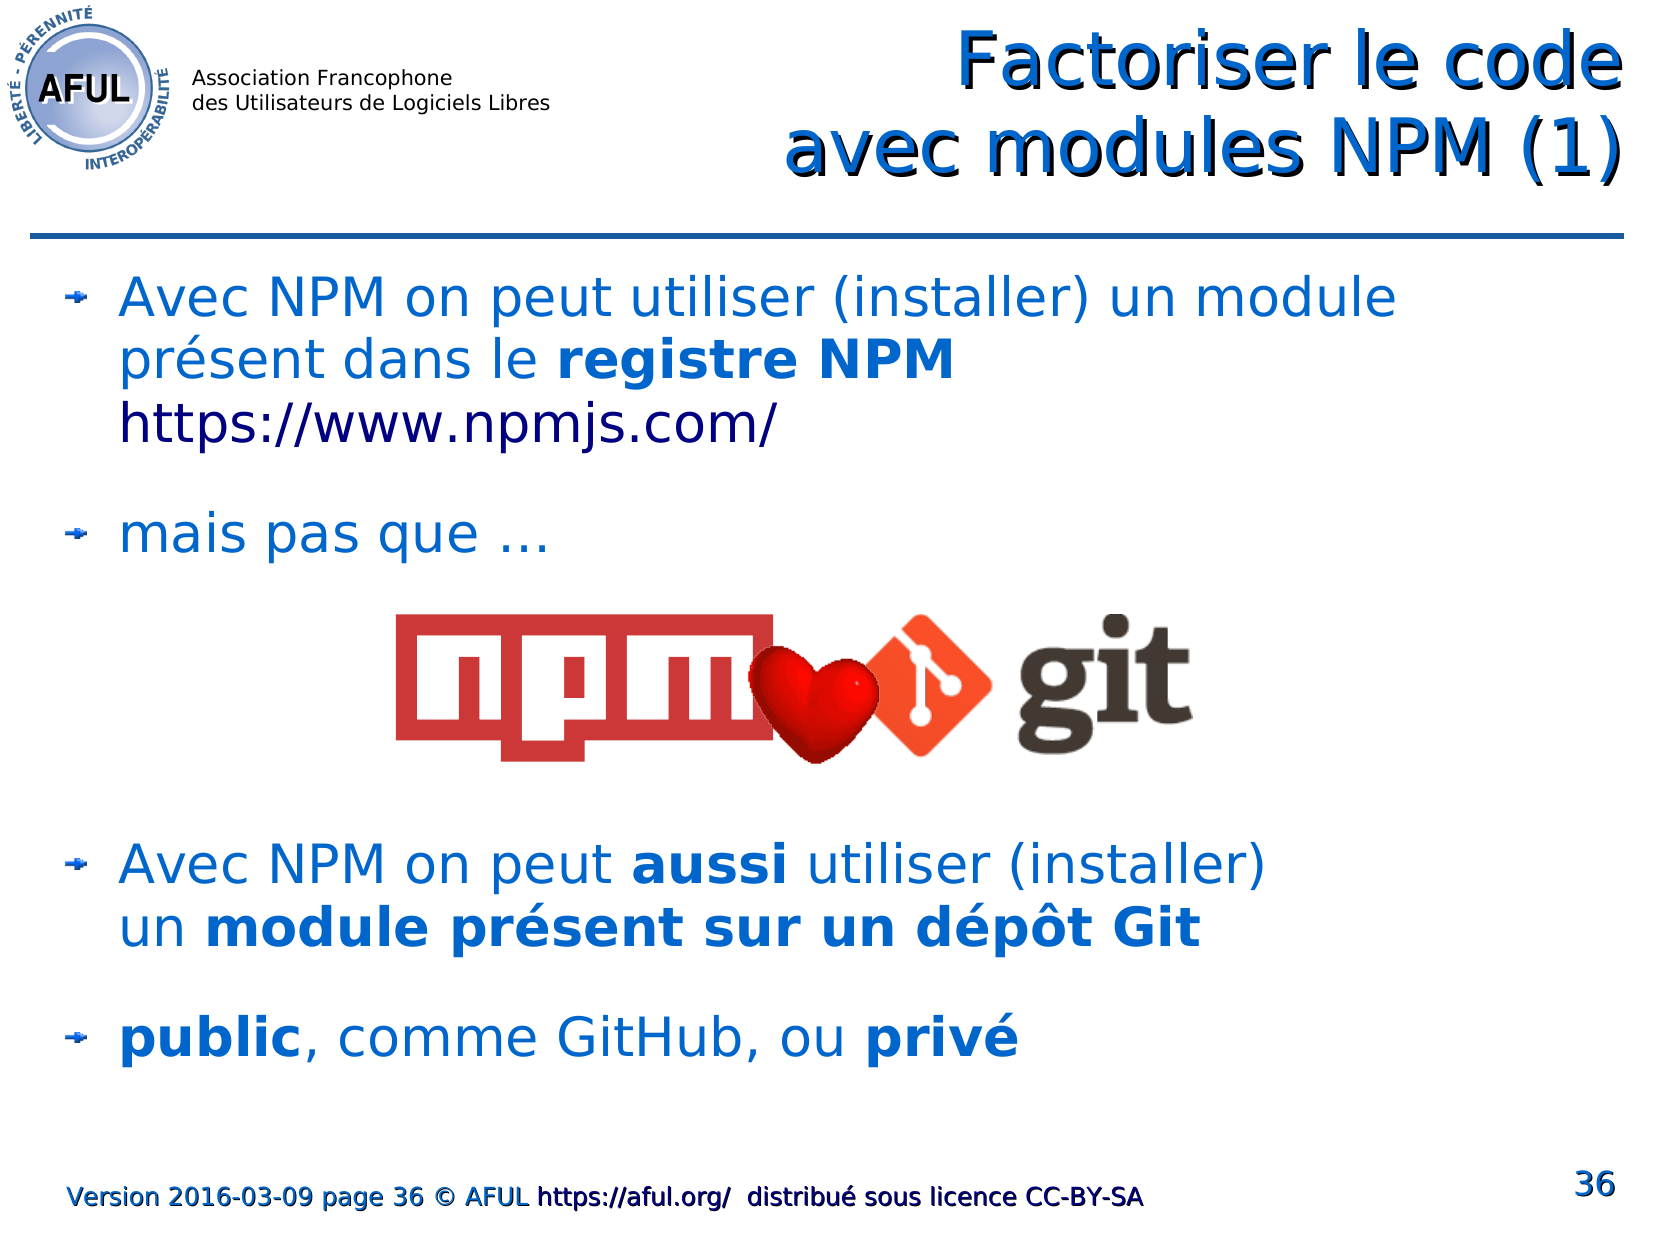

# Factoriser le code avec modules NPM (1)
Avec NPM on peut utiliser (installer) un module présent dans le registre NPM https://www.npmjs.com/
mais pas que …
Avec NPM on peut aussi utiliser (installer)
un module présent sur un dépôt Git
public, comme GitHub, ou privé